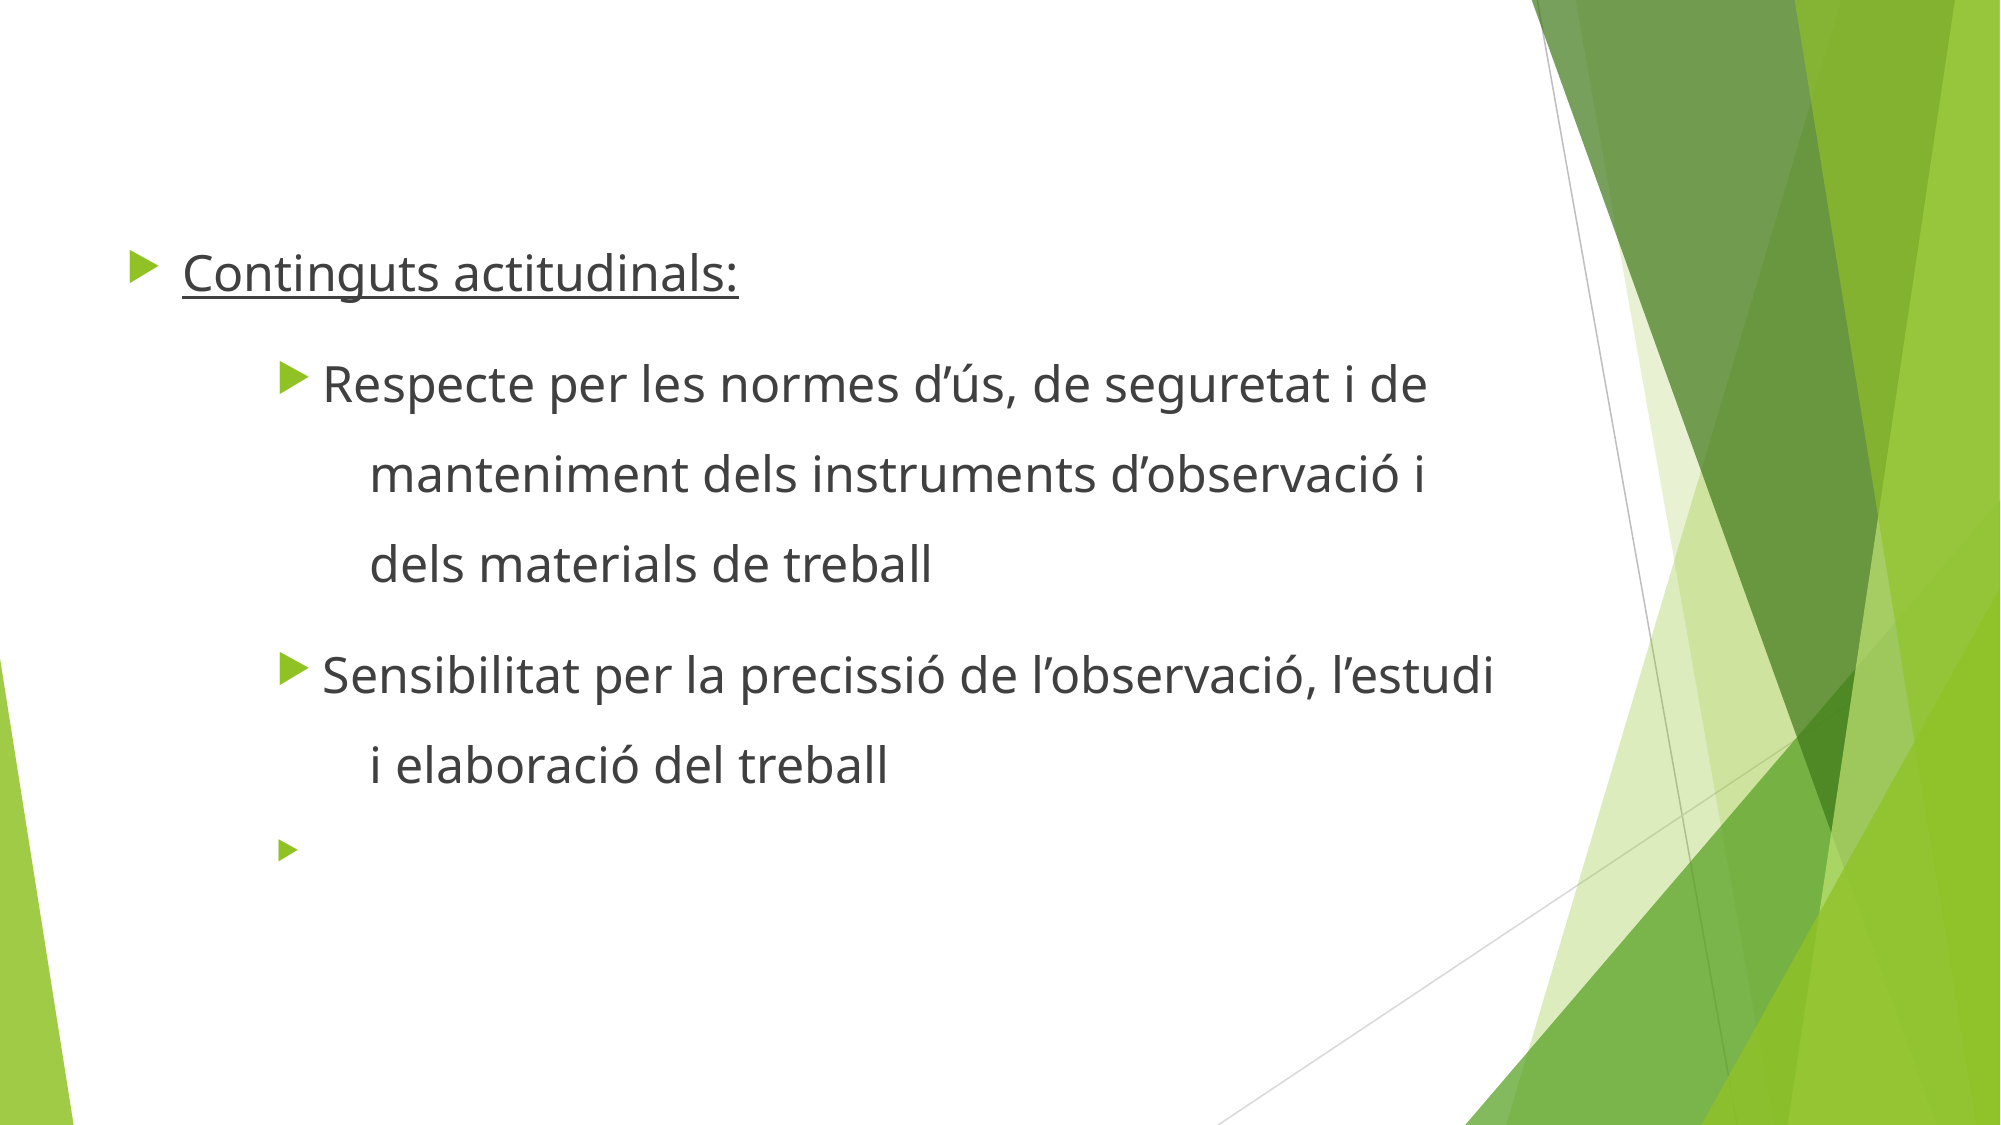

# Continguts actitudinals:
Respecte per les normes d’ús, de seguretat i de manteniment dels instruments d’observació i dels materials de treball
Sensibilitat per la precissió de l’observació, l’estudi i elaboració del treball